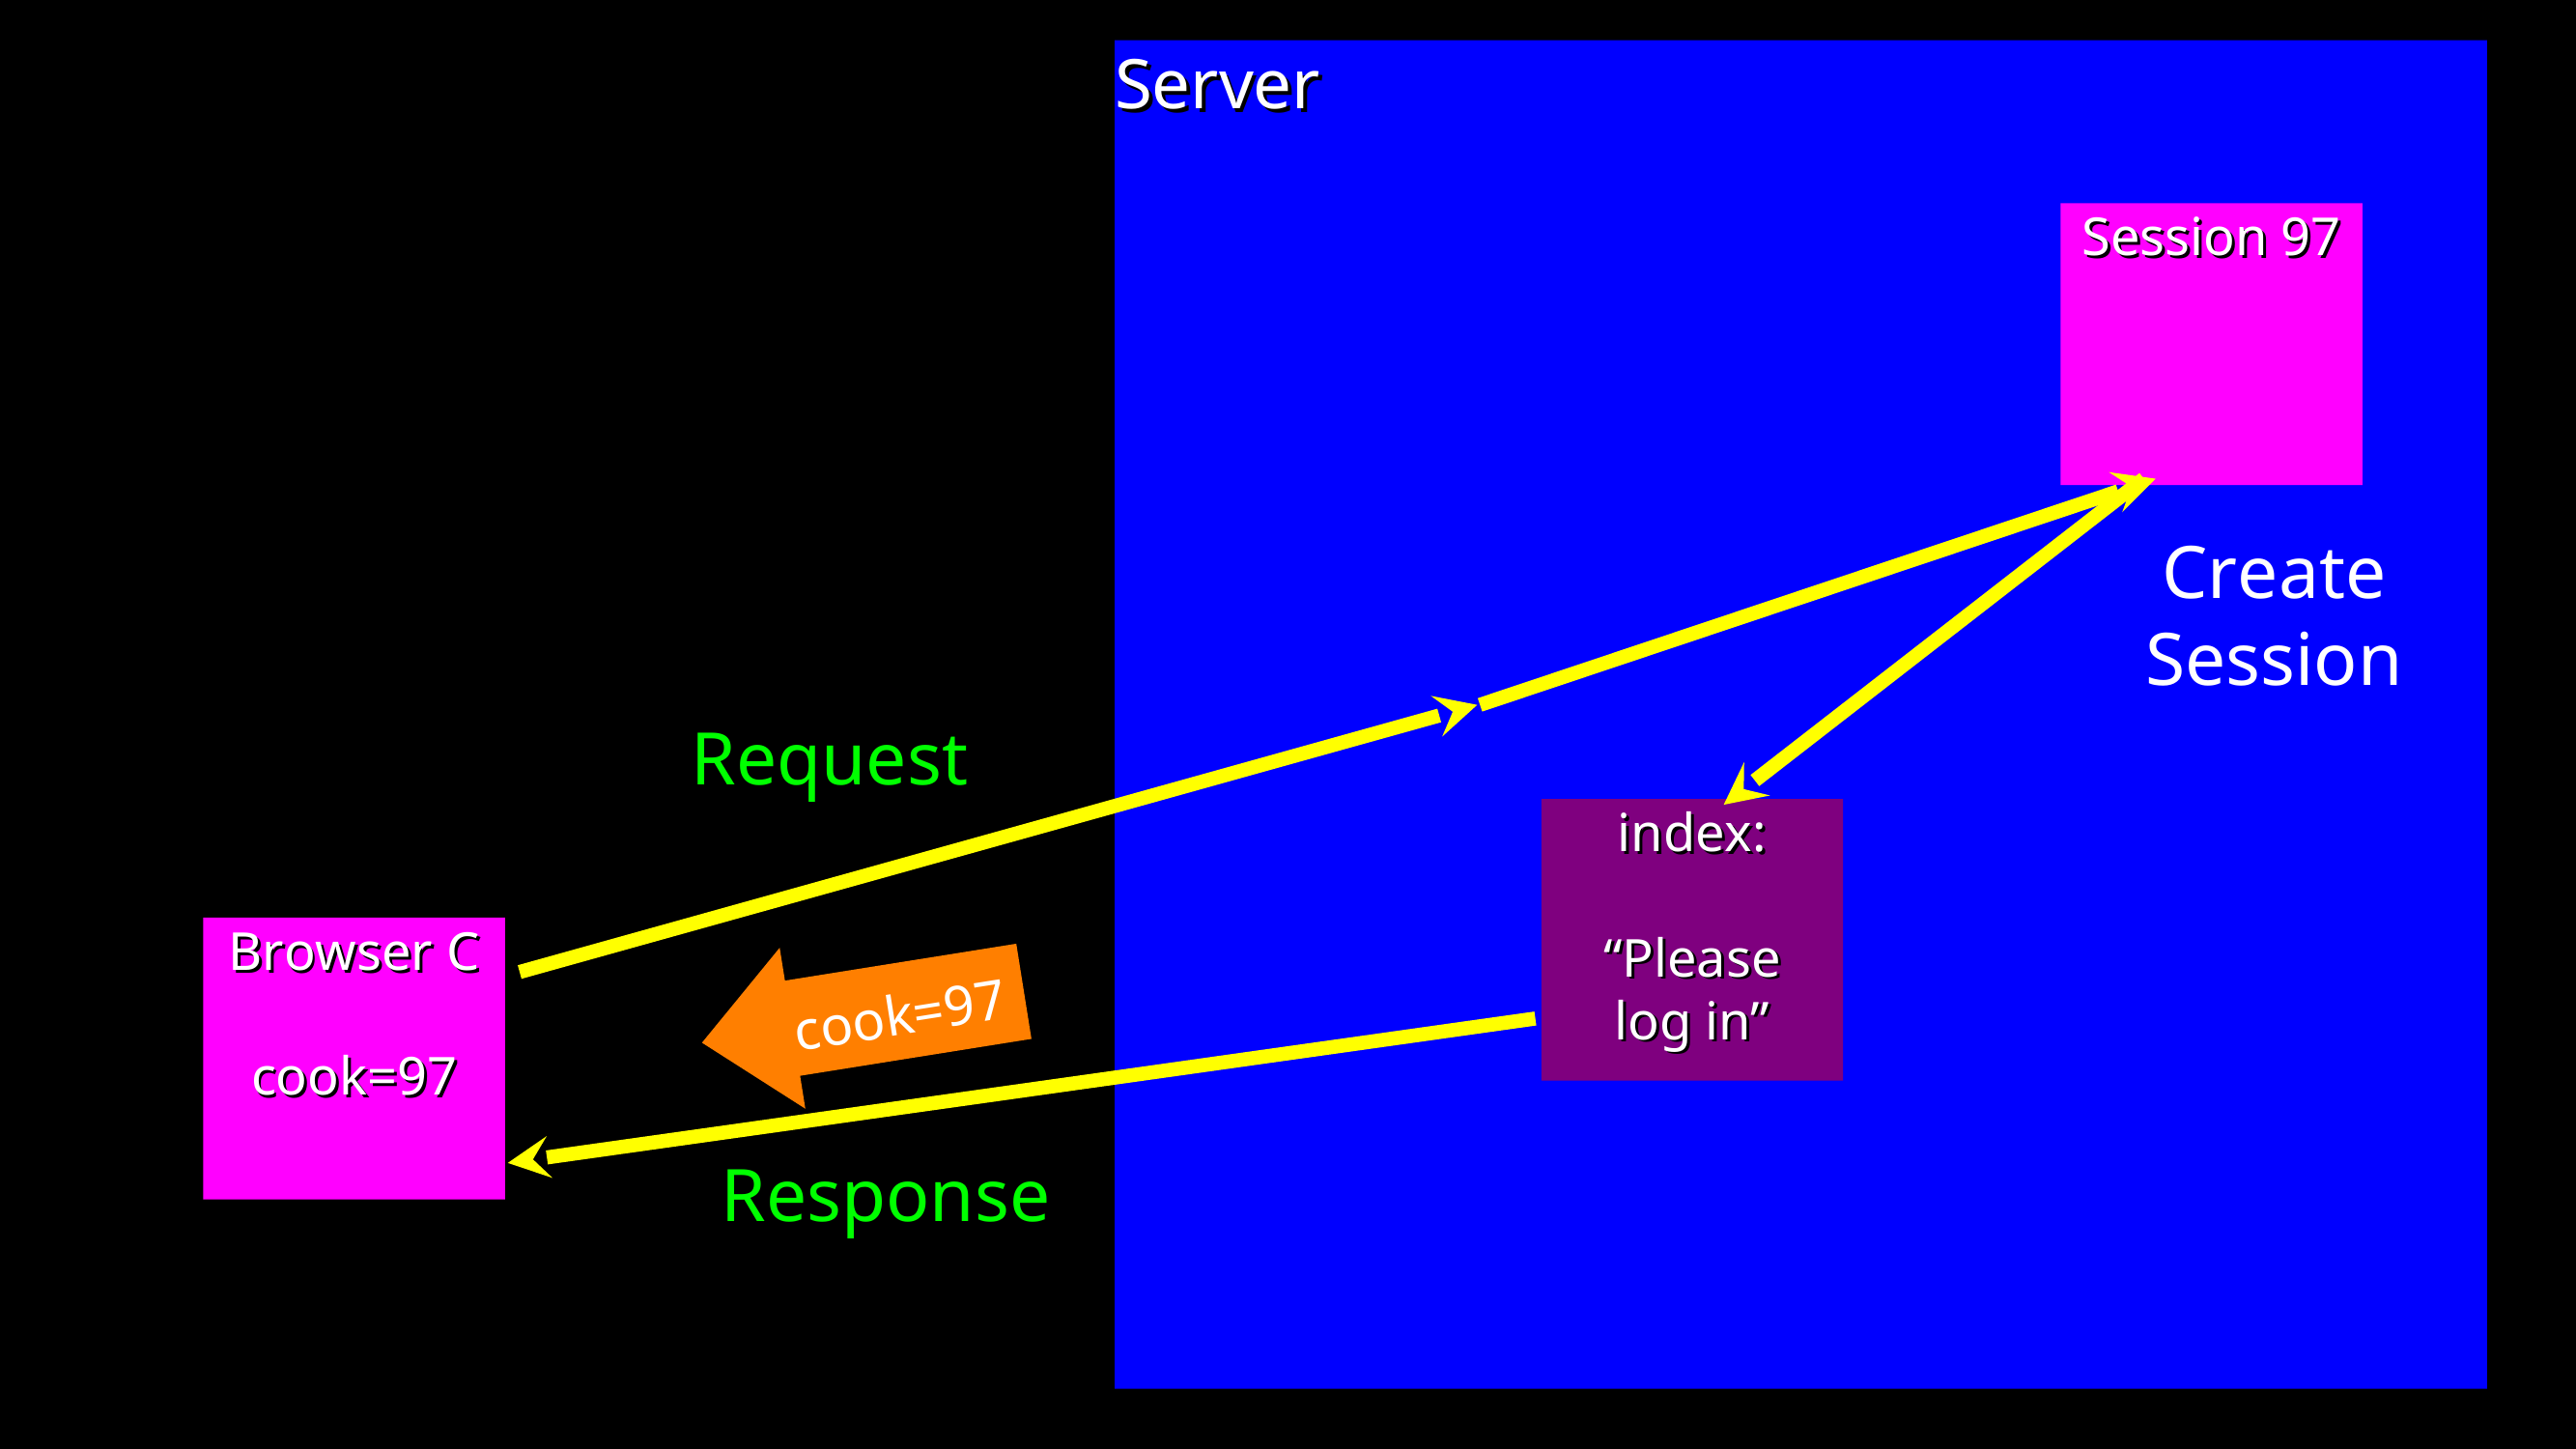

Server
Session 97
Create
Session
Request
index:
“Please
log in”
Browser C
cook=97
cook=97
Response